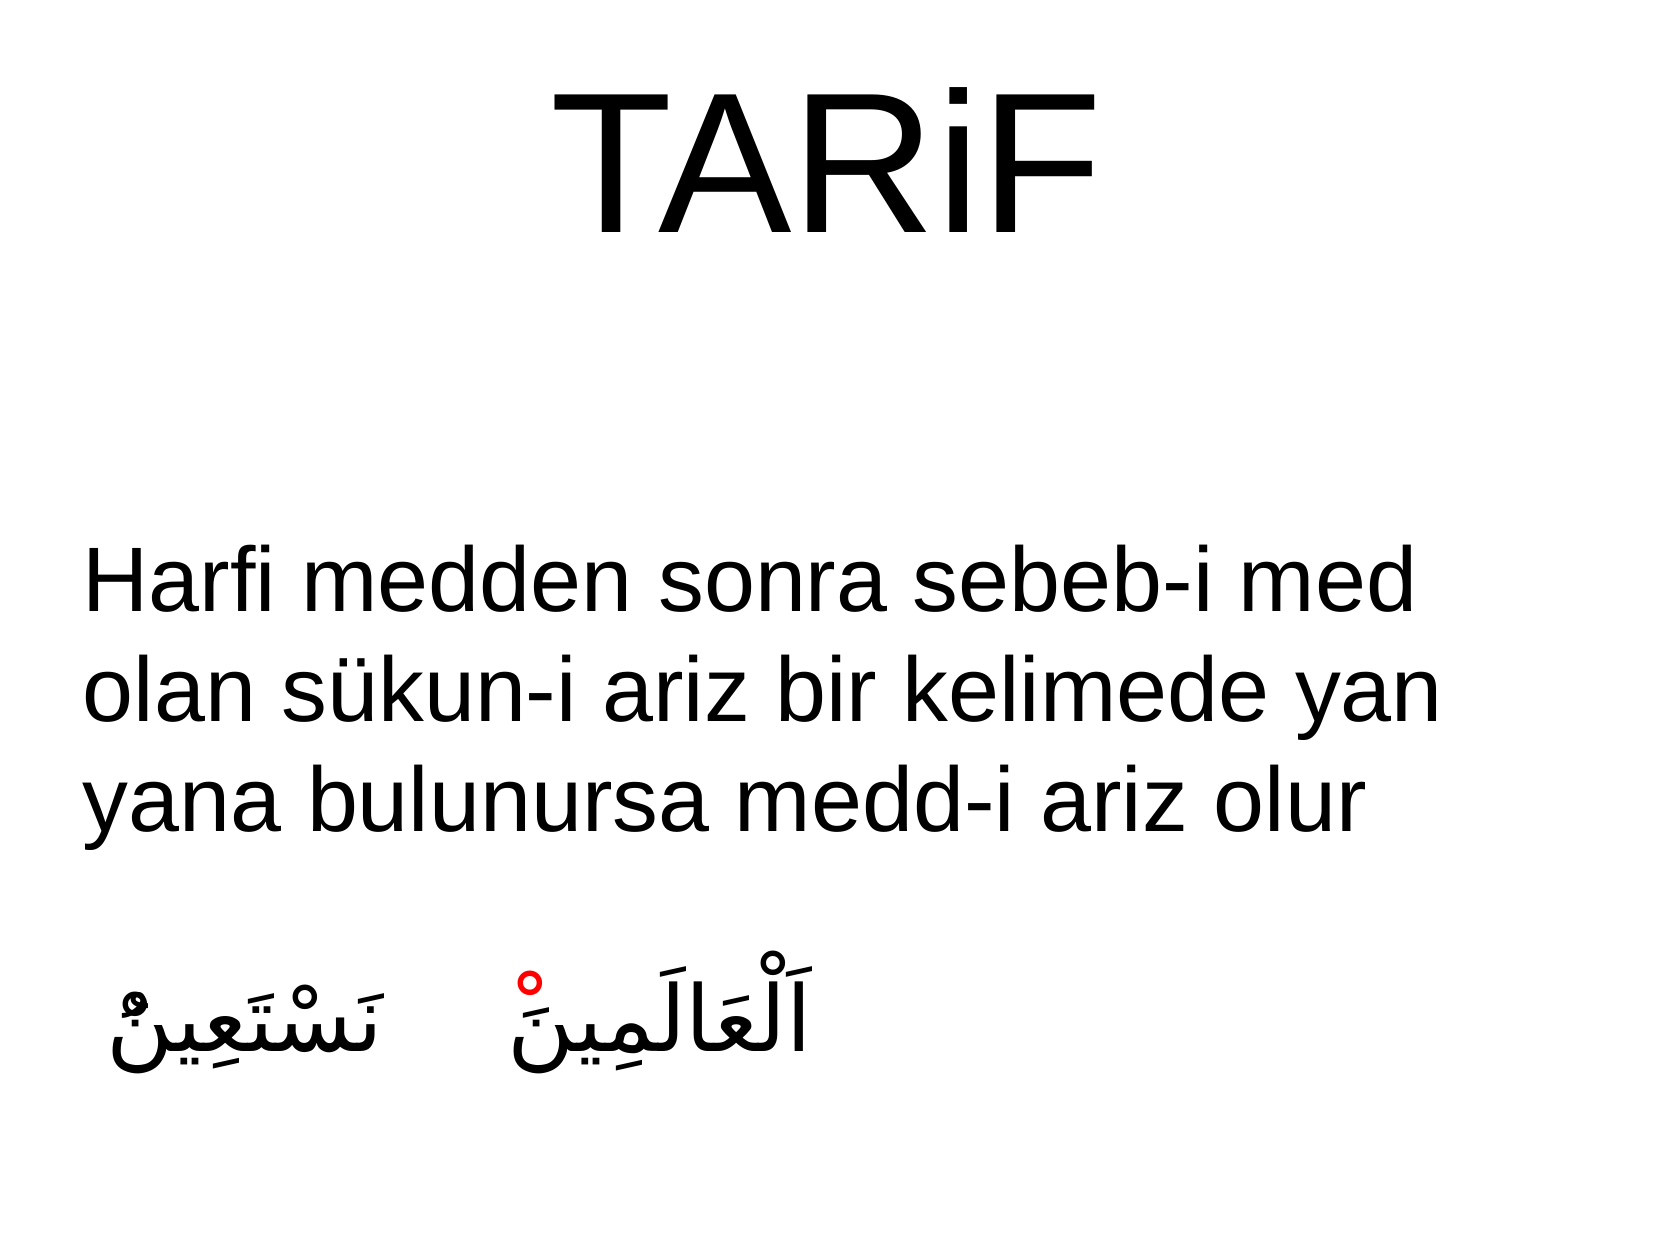

# TARiF
Harfi medden sonra sebeb-i med olan sükun-i ariz bir kelimede yan yana bulunursa medd-i ariz olur
اَلْعَالَمِينَْ نَسْتَعِينُْ